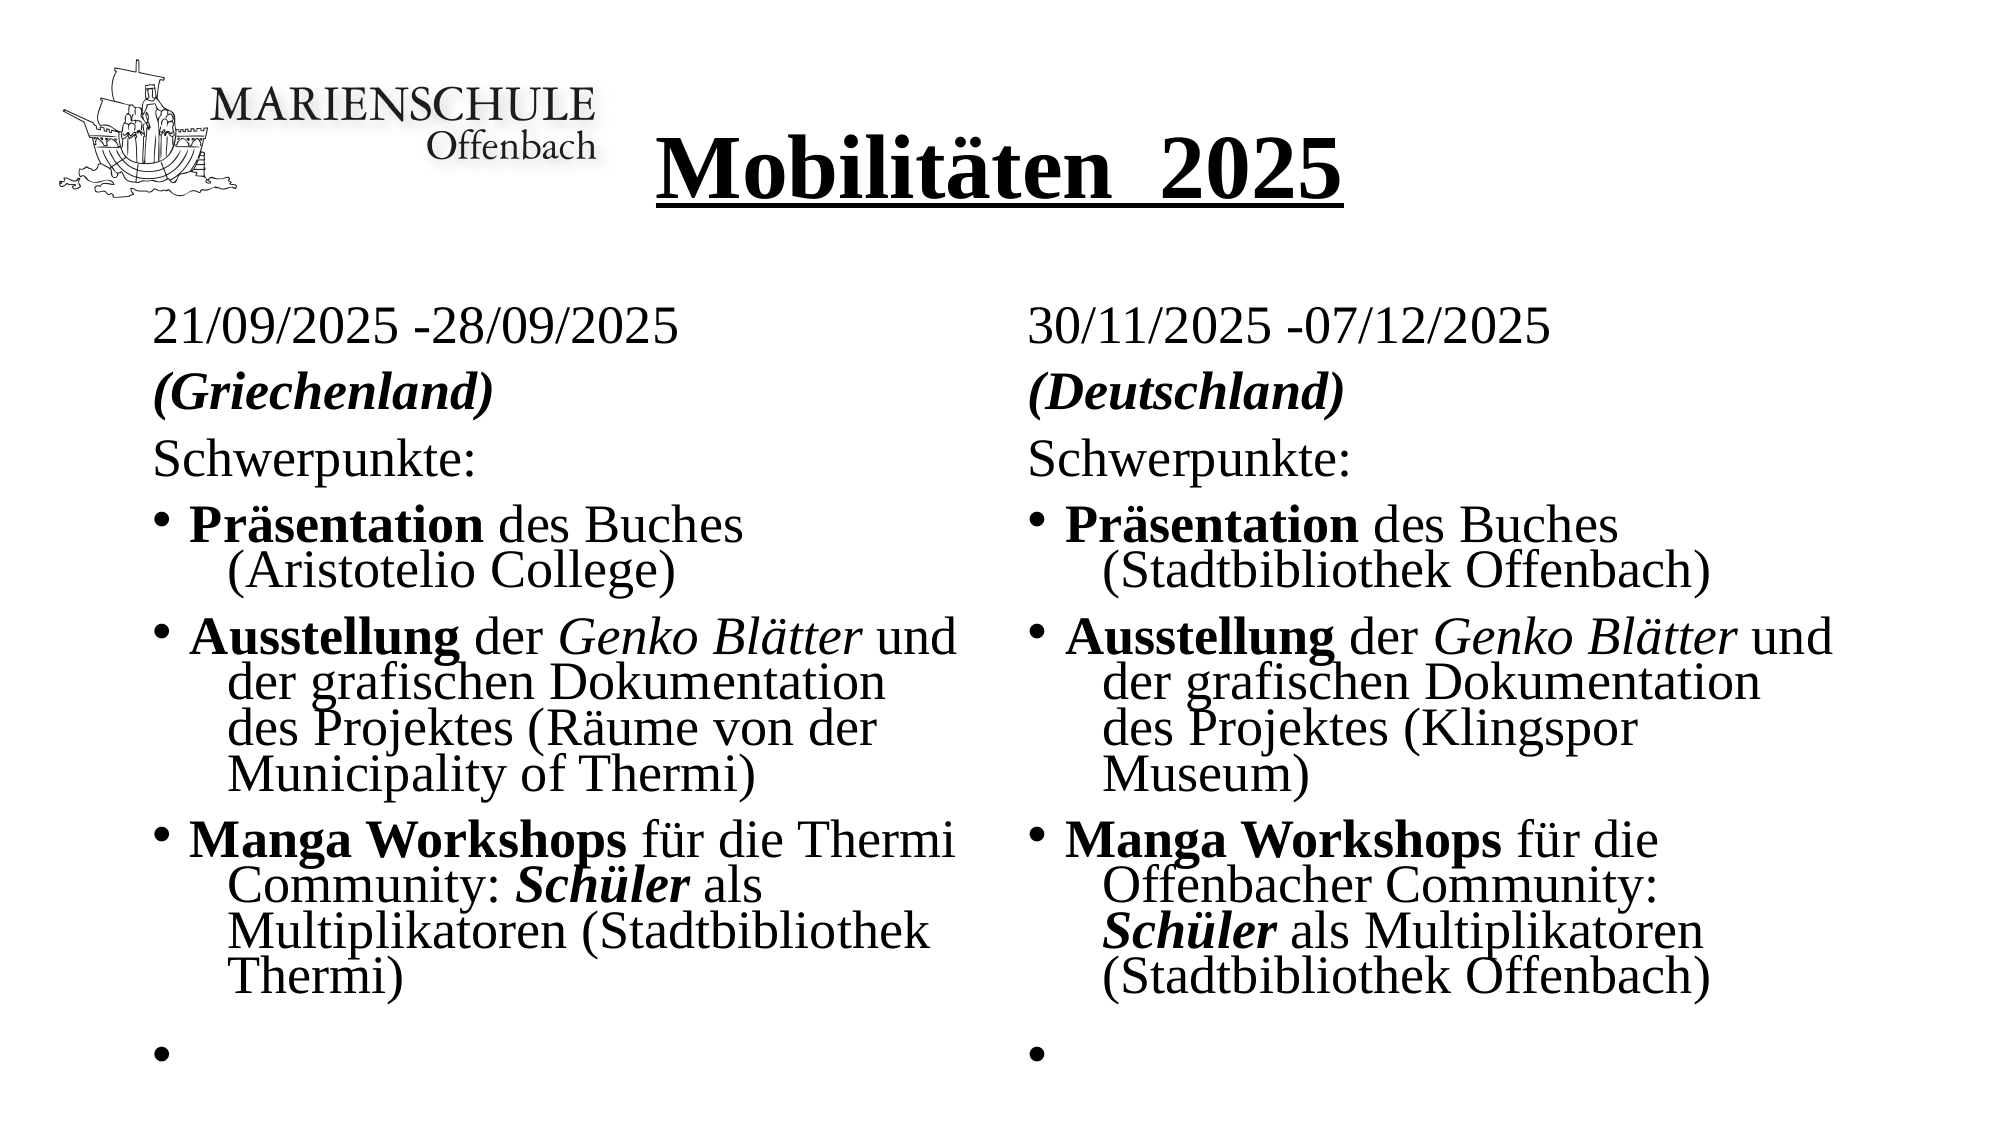

# Mobilitäten 2025
21/09/2025 -28/09/2025
(Griechenland)
Schwerpunkte:
Präsentation des Buches (Aristotelio College)
Ausstellung der Genko Blätter und der grafischen Dokumentation des Projektes (Räume von der Municipality of Thermi)
Manga Workshops für die Thermi Community: Schüler als Multiplikatoren (Stadtbibliothek Thermi)
30/11/2025 -07/12/2025
(Deutschland)
Schwerpunkte:
Präsentation des Buches (Stadtbibliothek Offenbach)
Ausstellung der Genko Blätter und der grafischen Dokumentation des Projektes (Klingspor Museum)
Manga Workshops für die Offenbacher Community: Schüler als Multiplikatoren (Stadtbibliothek Offenbach)